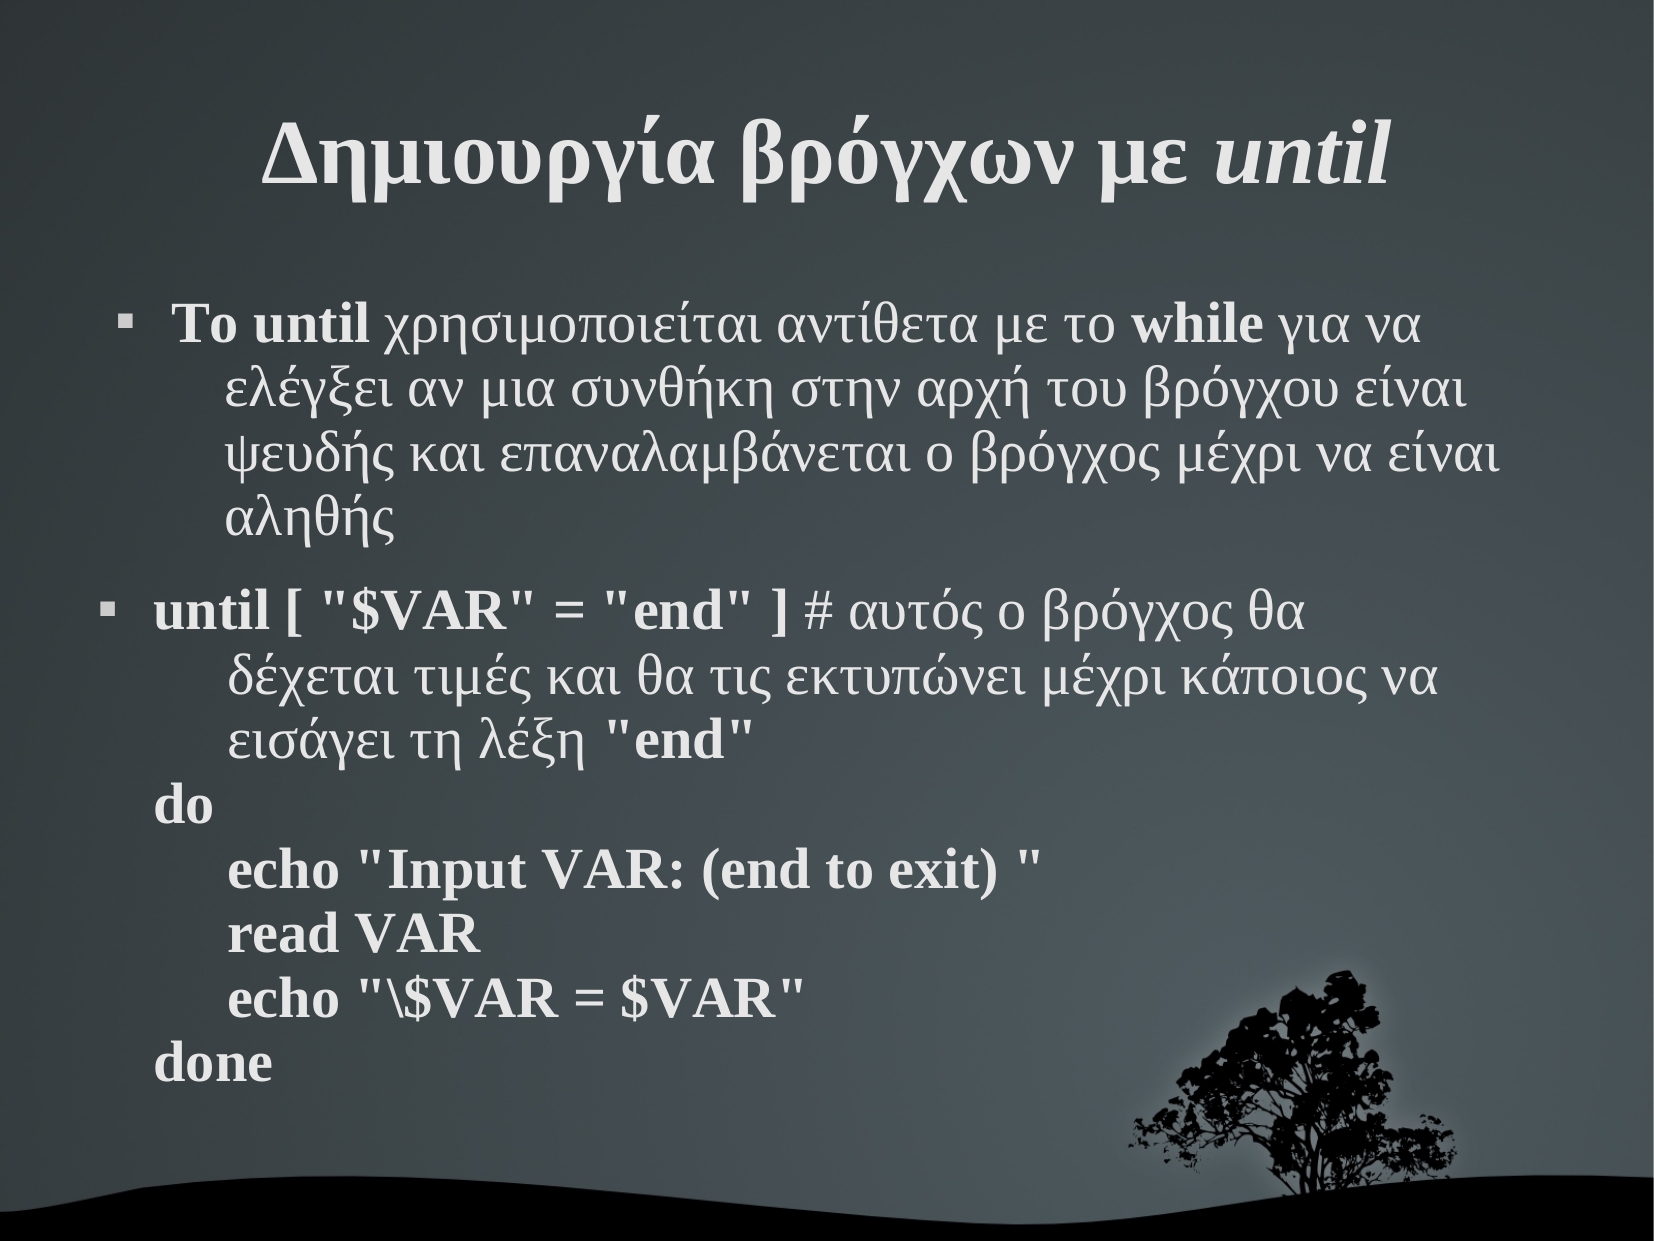

Δημιουργία βρόγχων με until
# Το until χρησιμοποιείται αντίθετα με το while για να ελέγξει αν μια συνθήκη στην αρχή του βρόγχου είναι ψευδής και επαναλαμβάνεται ο βρόγχος μέχρι να είναι αληθής
until [ "$VAR" = "end" ] # αυτός ο βρόγχος θα 					δέχεται τιμές και θα τις εκτυπώνει μέχρι κάποιος να 			εισάγει τη λέξη "end"
do
	echo "Input VAR: (end to exit) "
	read VAR
	echo "\$VAR = $VAR"
done